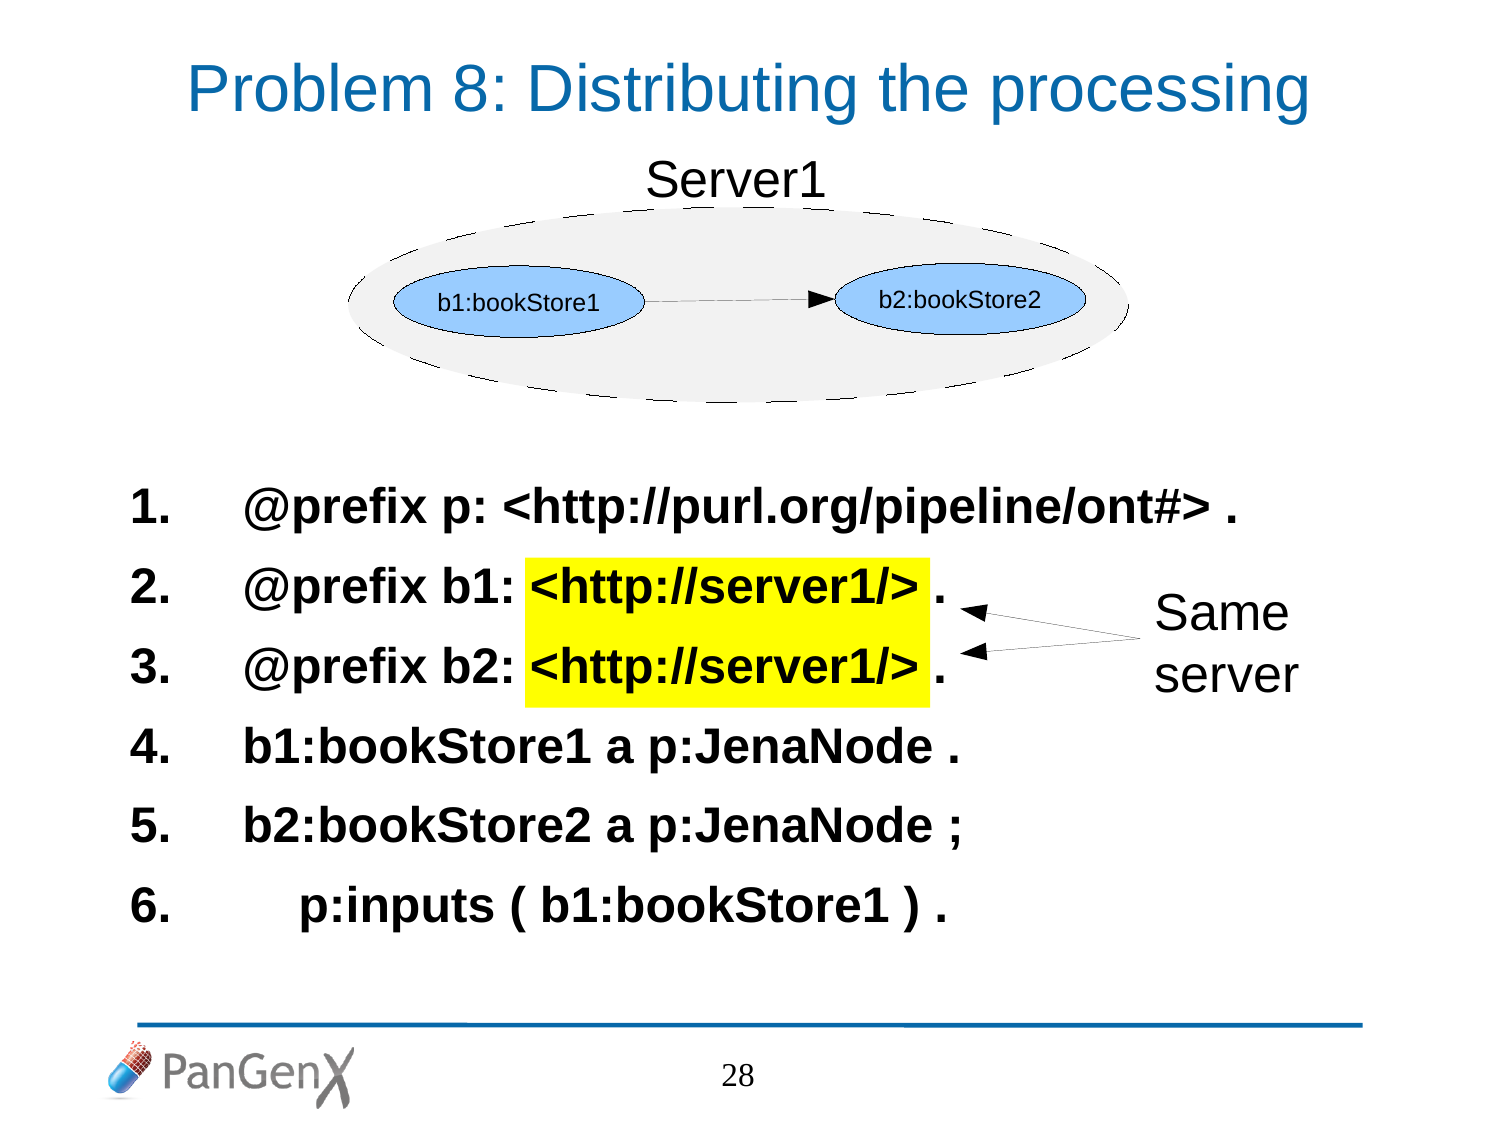

# Problem 8: Distributing the processing
Server1
b2:bookStore2
b1:bookStore1
 @prefix p: <http://purl.org/pipeline/ont#> .
 @prefix b1: <http://server1/> .
 @prefix b2: <http://server1/> .
 b1:bookStore1 a p:JenaNode .
 b2:bookStore2 a p:JenaNode ;
 p:inputs ( b1:bookStore1 ) .
Same
server
28